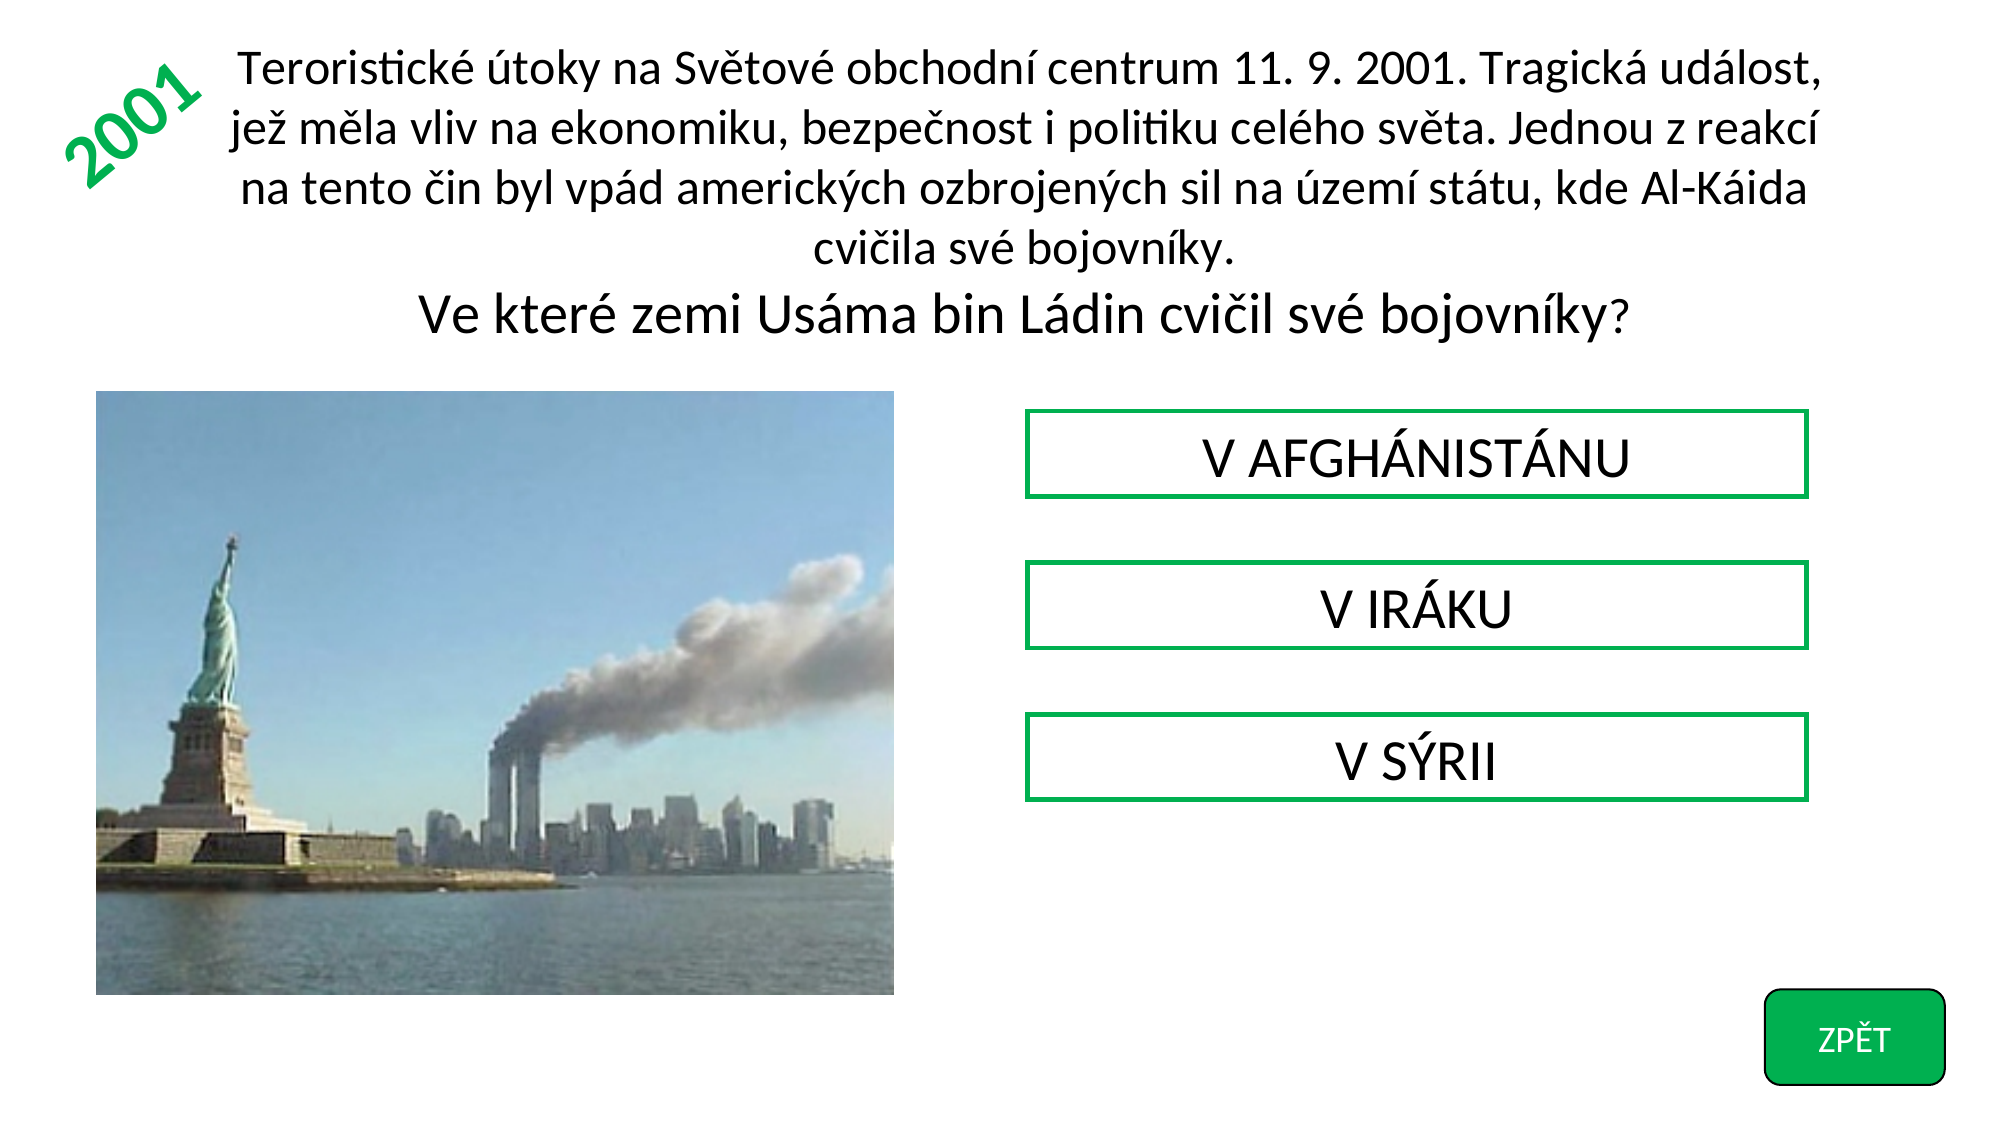

Teroristické útoky na Světové obchodní centrum 11. 9. 2001. Tragická událost, jež měla vliv na ekonomiku, bezpečnost i politiku celého světa. Jednou z reakcí na tento čin byl vpád amerických ozbrojených sil na území státu, kde Al-Káida cvičila své bojovníky.
Ve které zemi Usáma bin Ládin cvičil své bojovníky?
2001
V AFGHÁNISTÁNU
V IRÁKU
V SÝRII
ZPĚT